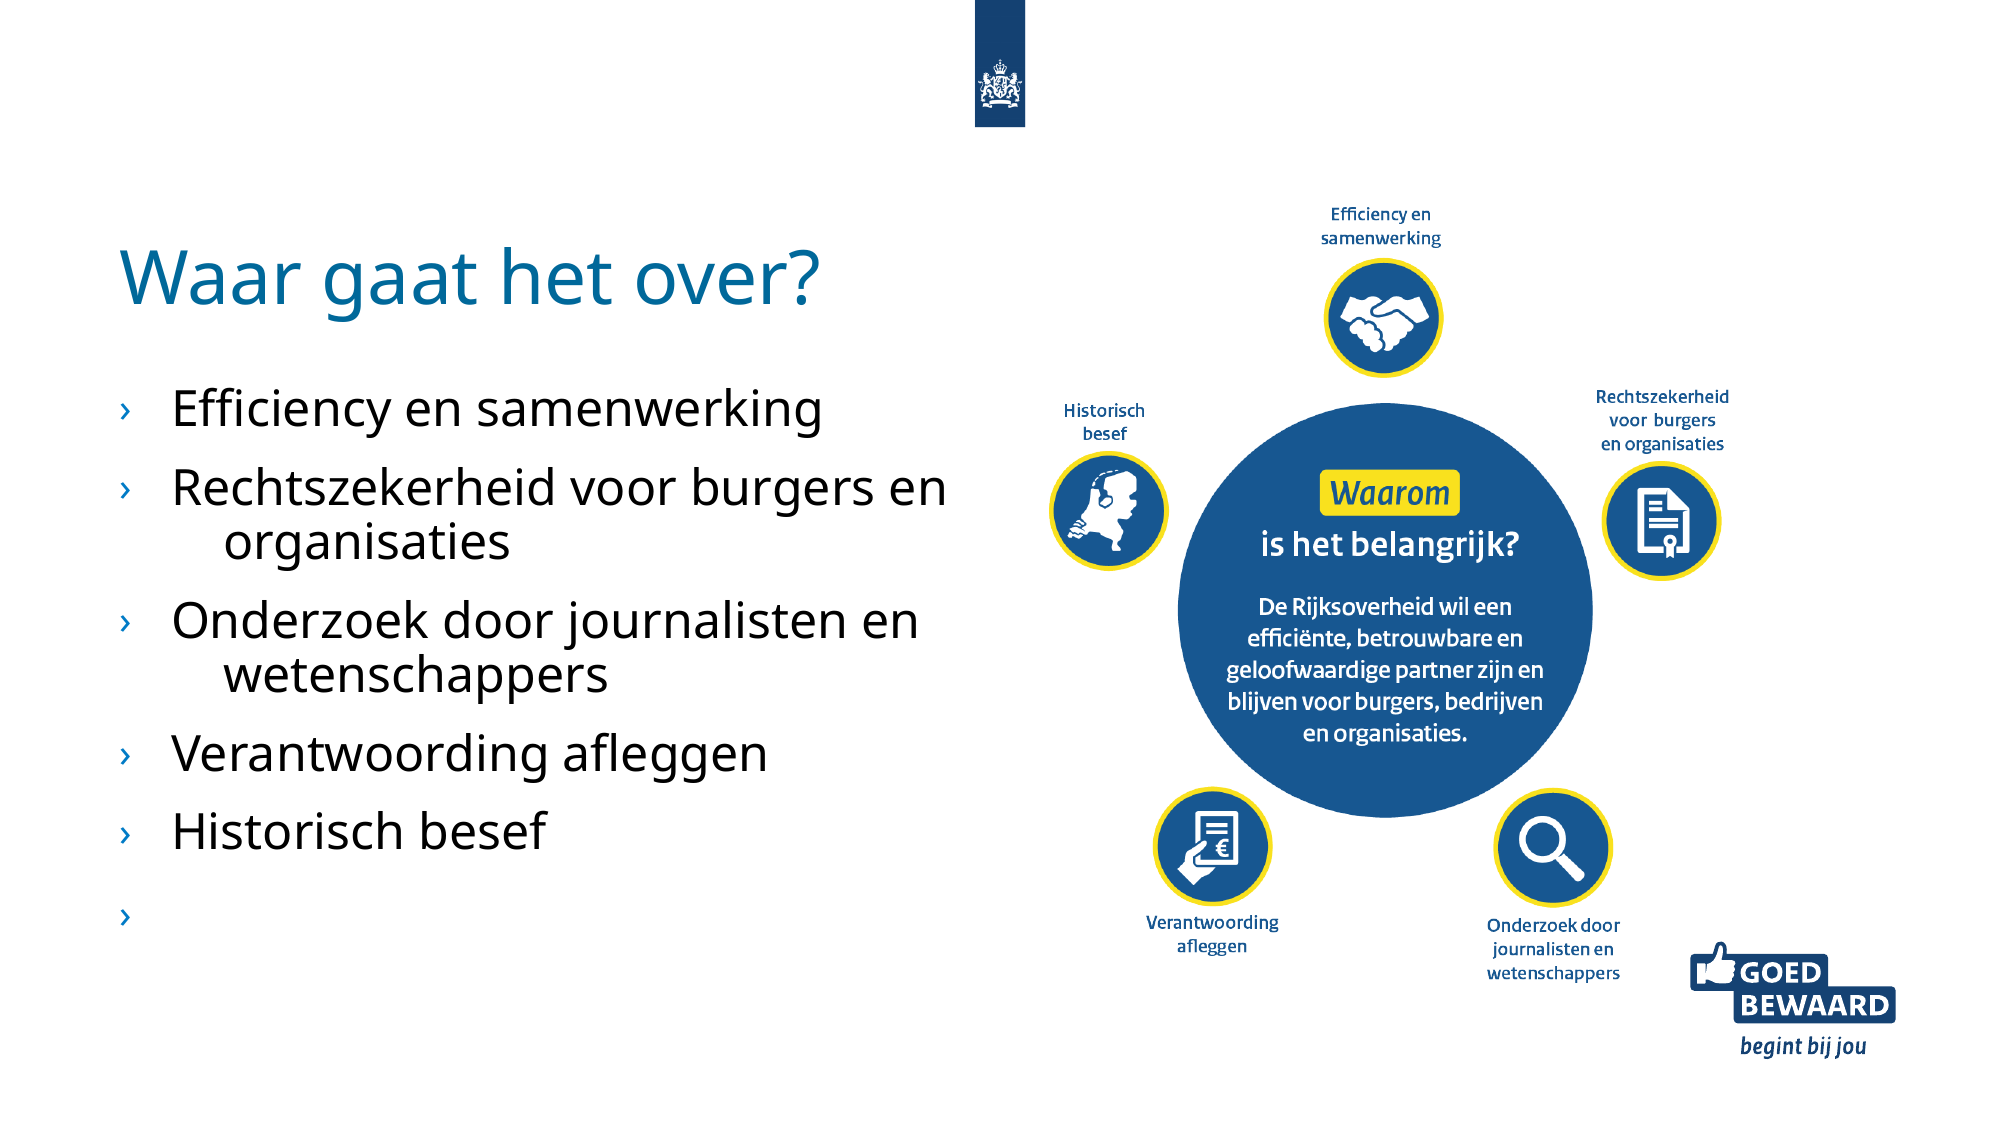

Waar gaat het over?
# Efficiency en samenwerking
Rechtszekerheid voor burgers en organisaties
Onderzoek door journalisten en wetenschappers
Verantwoording afleggen
Historisch besef